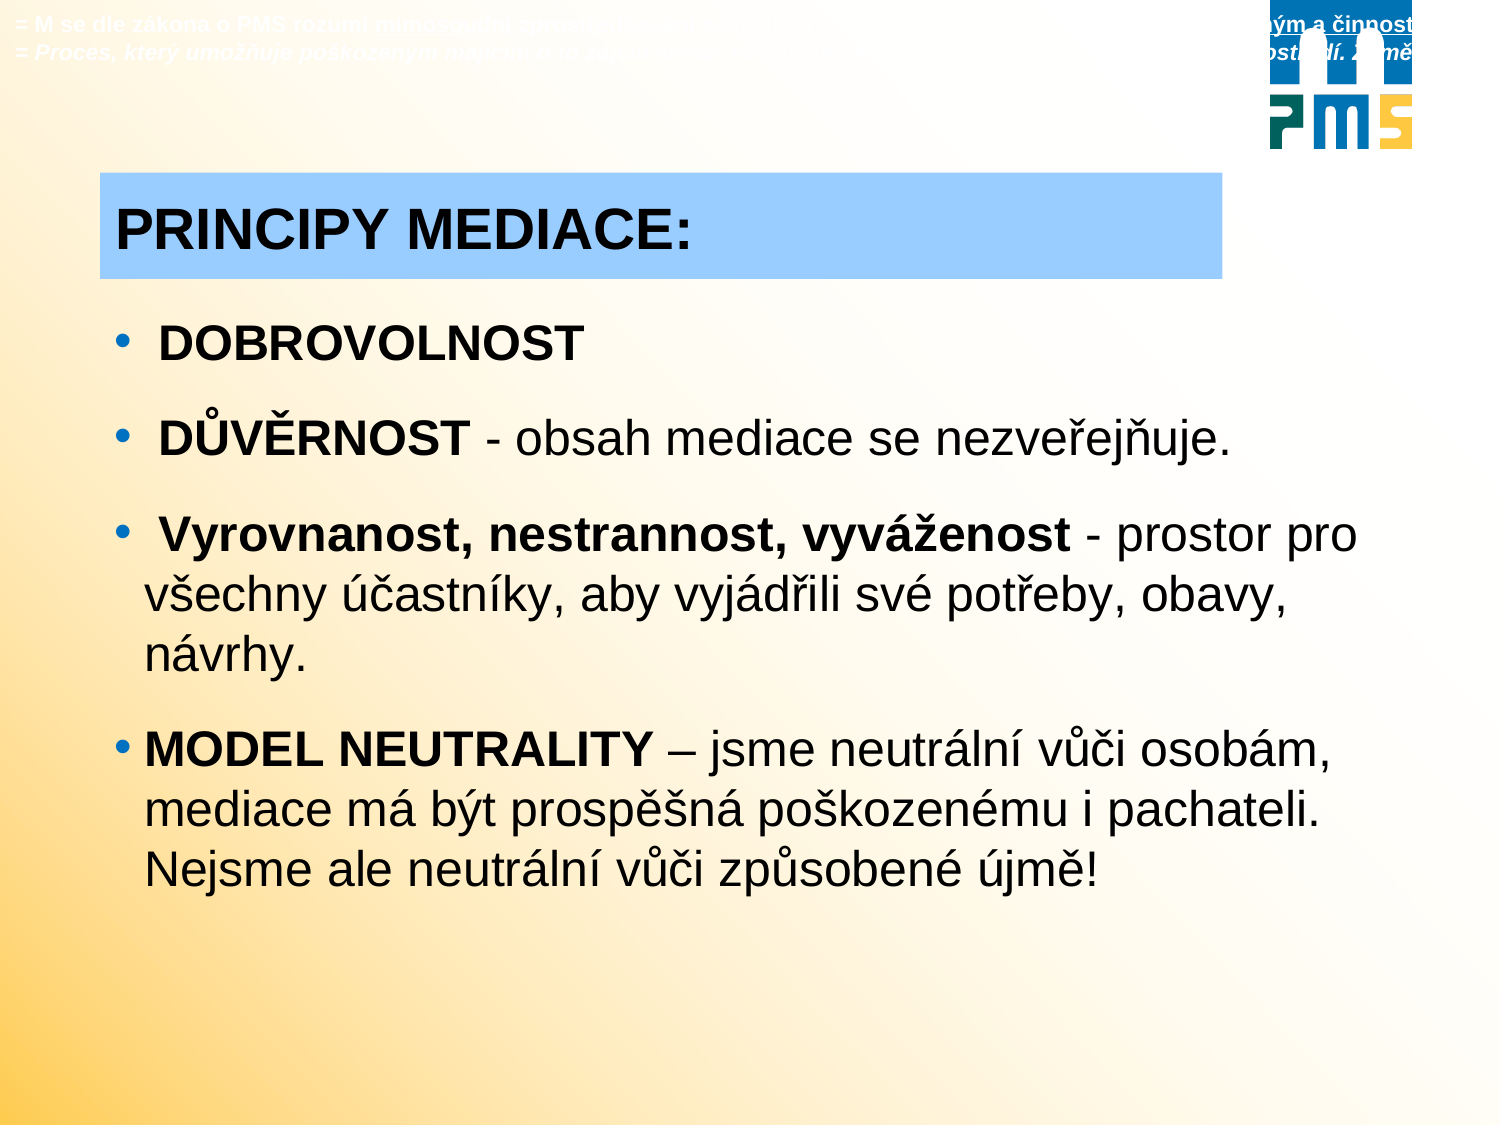

= M se dle zákona o PMS rozumí mimosoudní zprostředkování za účelem řešení sporu mezi obviněným a poškozeným a činnost směřující k urovnání konfliktního stavu vykonávaná v souvislosti s trestním řízením. Mediaci lze provádět jen s výslovným souhlasem obviněného a poškozeného.
= Proces, který umožňuje poškozeným majícím o to zájem setkat se s pachatelem v bezpečném a uspořádaném prostředí. Záměrem je vést pachatele k  odpovědnosti a zároveň poskytnout podporu a pomoc pošk. Pošk.- sdělit, jak jej TČ ovlivnil, dostat odpovědi na své otázky a účastnit se plánu NŠ.
PRINCIPY MEDIACE:
 DOBROVOLNOST
 DŮVĚRNOST - obsah mediace se nezveřejňuje.
 Vyrovnanost, nestrannost, vyváženost - prostor pro všechny účastníky, aby vyjádřili své potřeby, obavy, návrhy.
MODEL NEUTRALITY – jsme neutrální vůči osobám, mediace má být prospěšná poškozenému i pachateli. Nejsme ale neutrální vůči způsobené újmě!